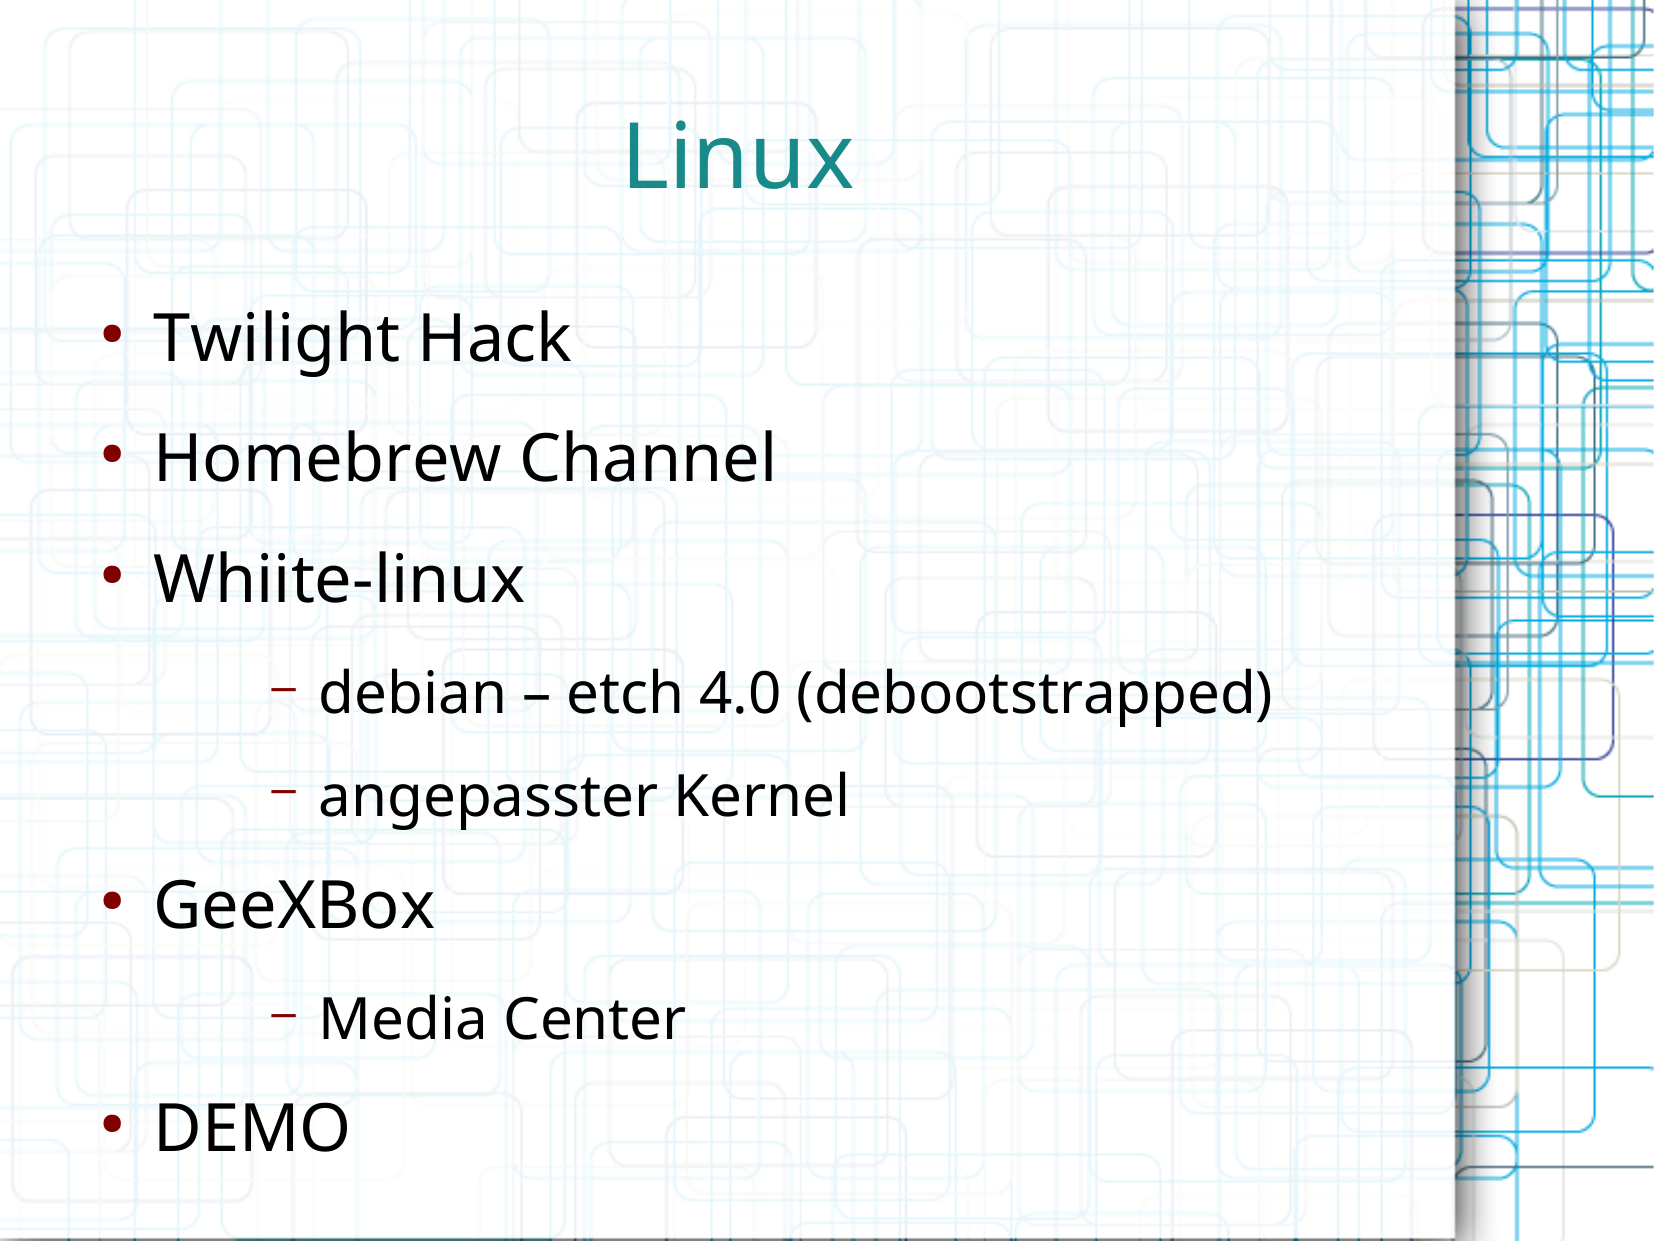

# Linux
Twilight Hack
Homebrew Channel
Whiite-linux
debian – etch 4.0 (debootstrapped)
angepasster Kernel
GeeXBox
Media Center
DEMO